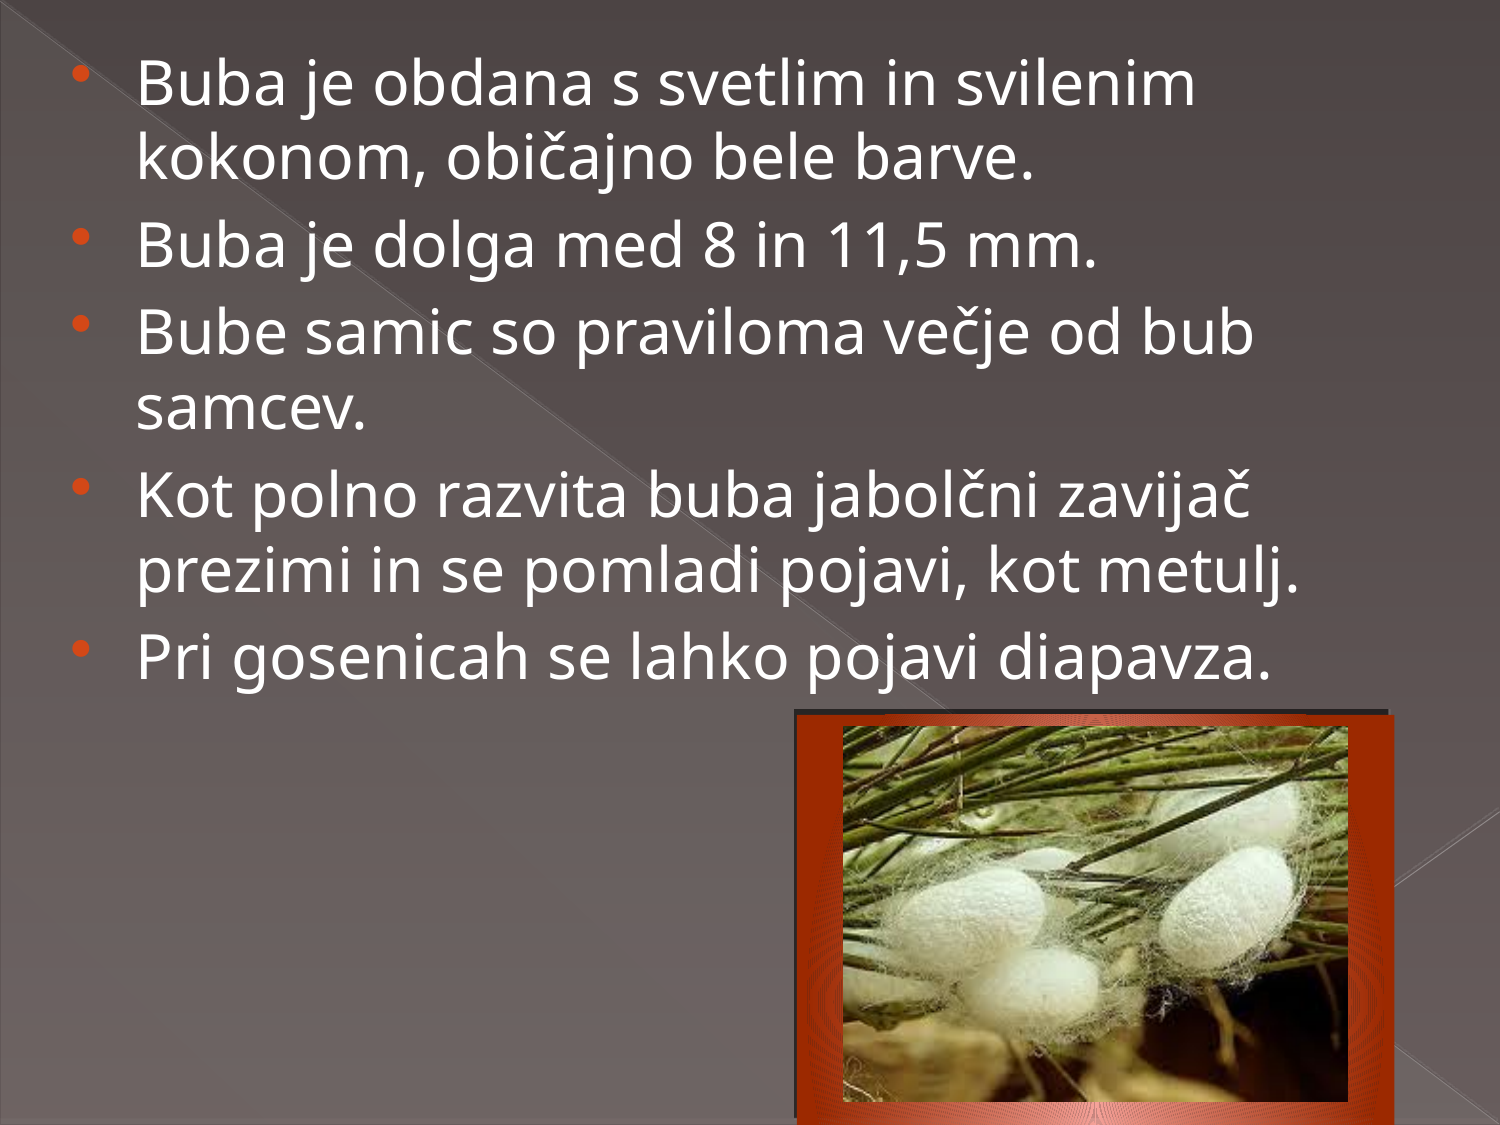

# Buba je obdana s svetlim in svilenim kokonom, običajno bele barve.
Buba je dolga med 8 in 11,5 mm.
Bube samic so praviloma večje od bub samcev.
Kot polno razvita buba jabolčni zavijač prezimi in se pomladi pojavi, kot metulj.
Pri gosenicah se lahko pojavi diapavza.